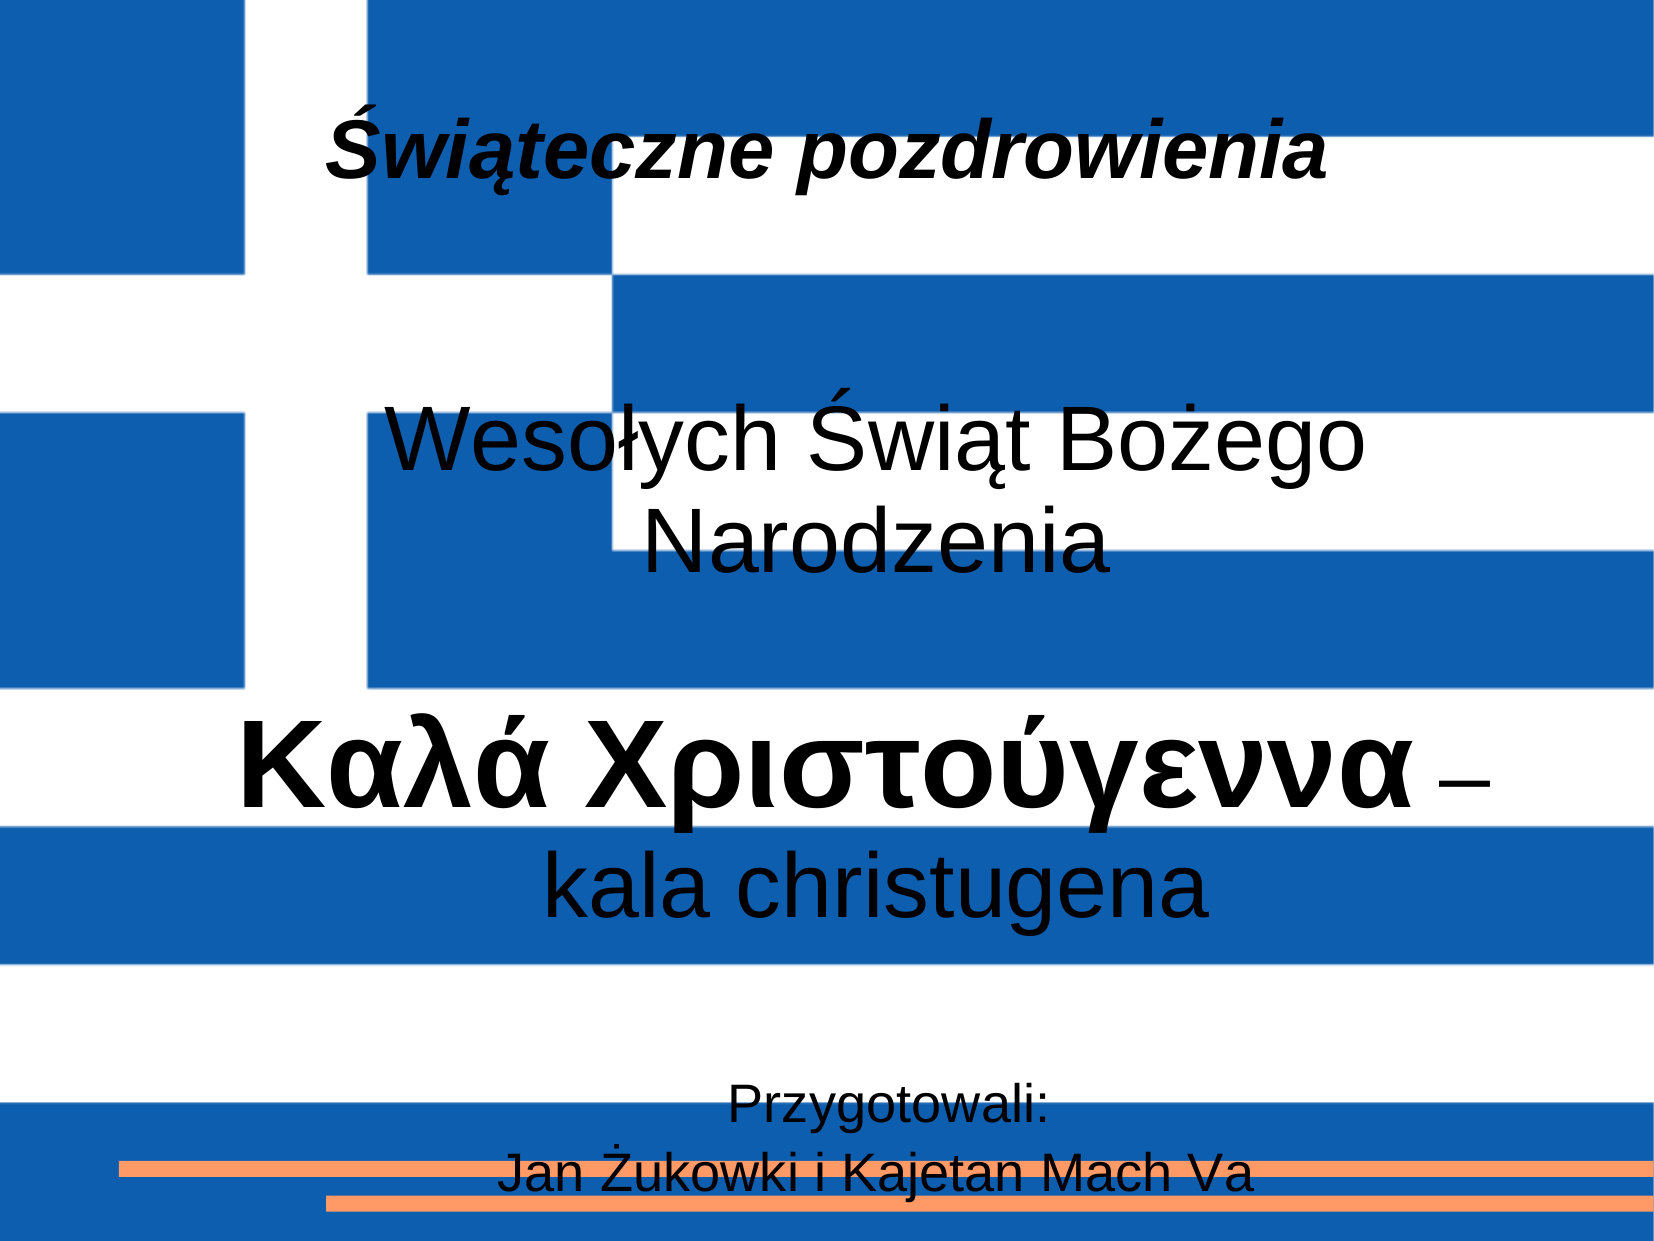

# Świąteczne pozdrowienia
Wesołych Świąt Bożego Narodzenia
Καλά Χριστούγεννα –
kala christugena
 Przygotowali:
Jan Żukowki i Kajetan Mach Va